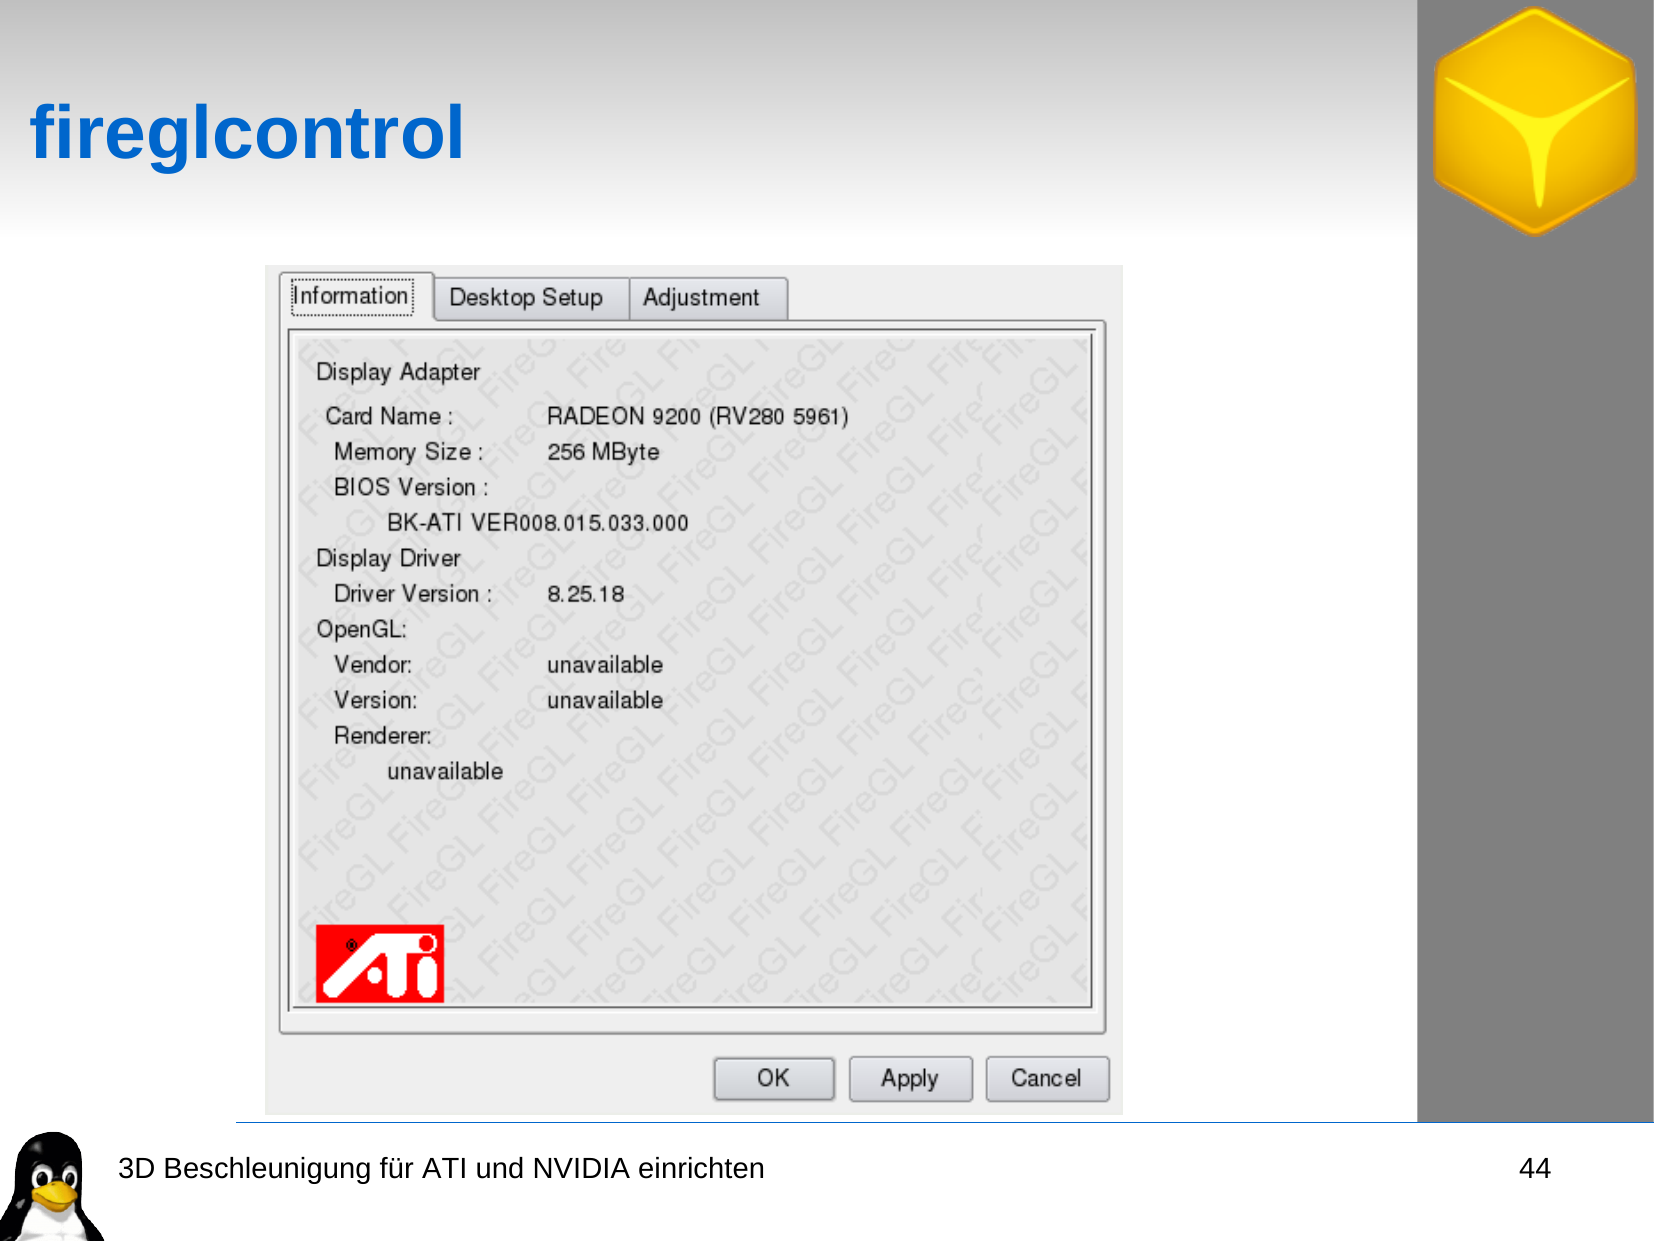

# fireglcontrol
3D Beschleunigung für ATI und NVIDIA einrichten
44